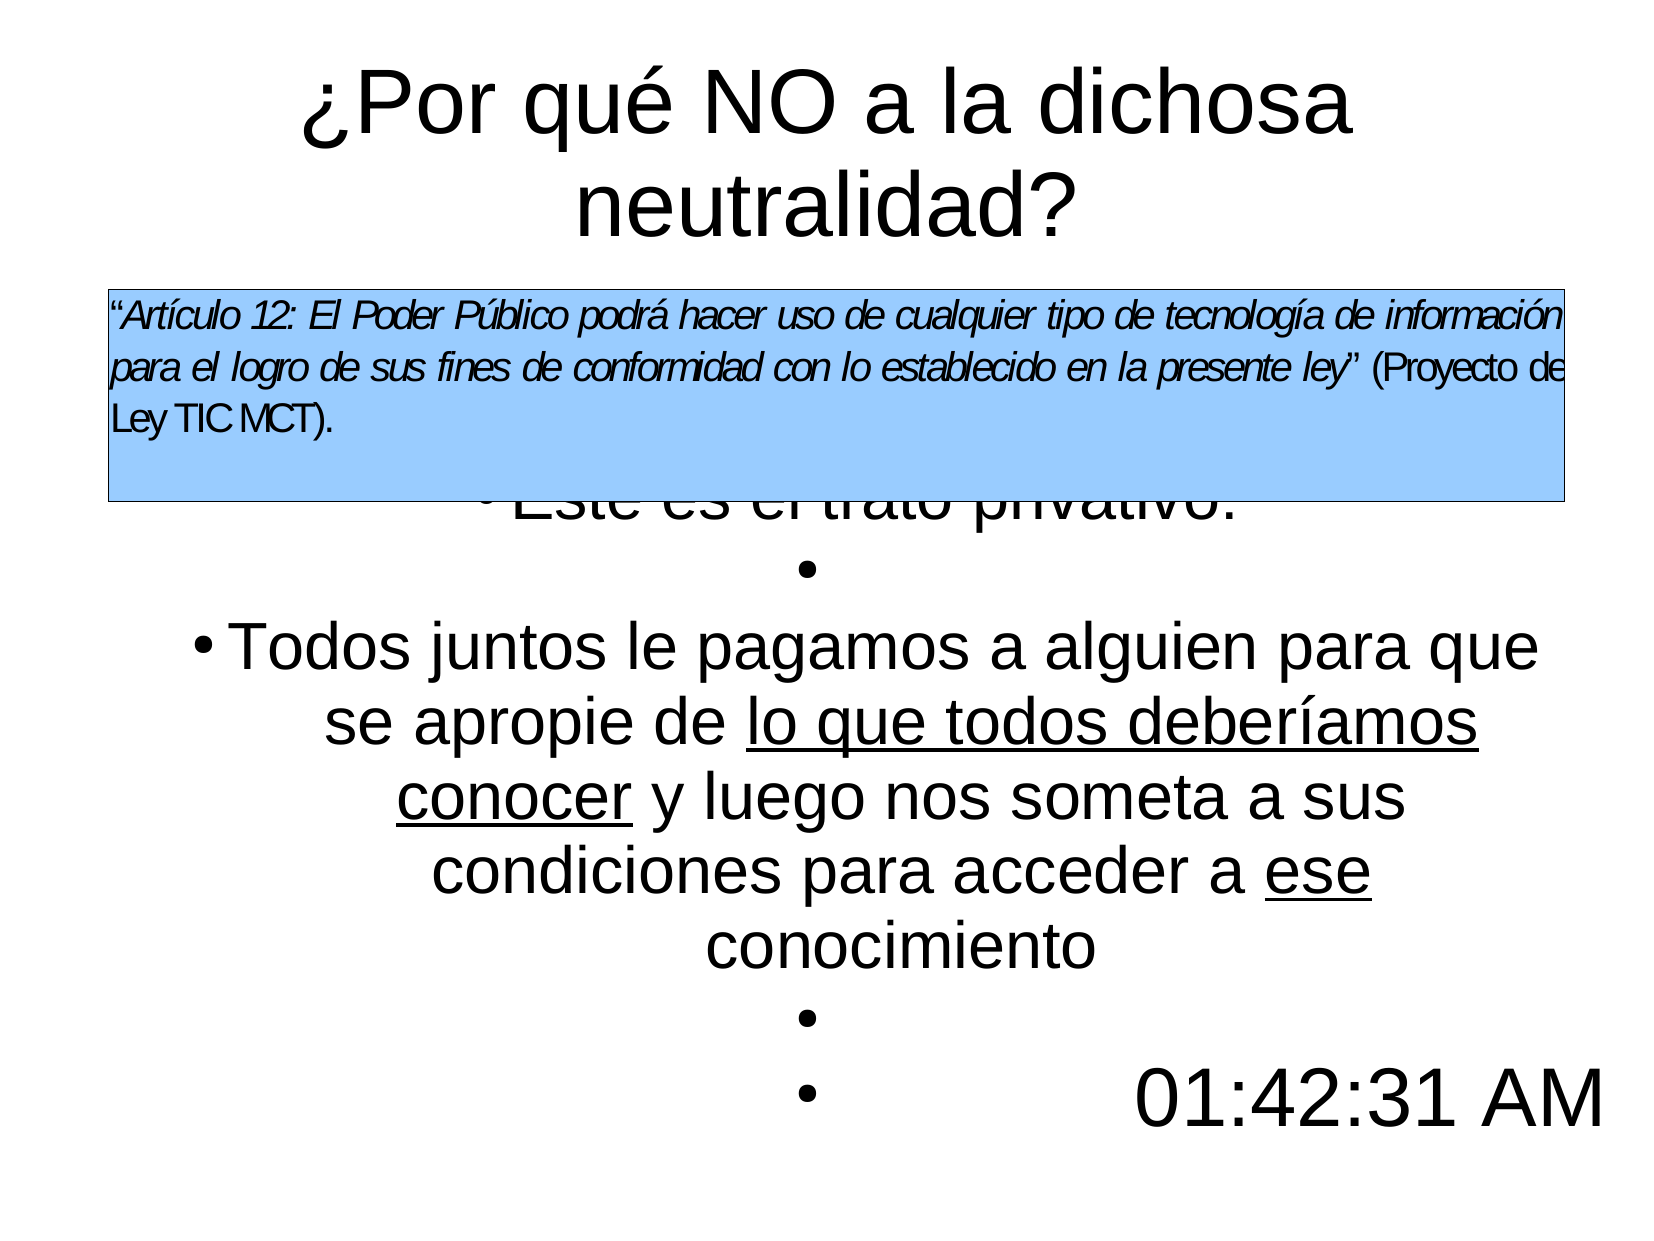

# ¿Por qué NO a la dichosa neutralidad?
Este es el trato privativo:
Todos juntos le pagamos a alguien para que se apropie de lo que todos deberíamos conocer y luego nos someta a sus condiciones para acceder a ese conocimiento
03:12:32 AM